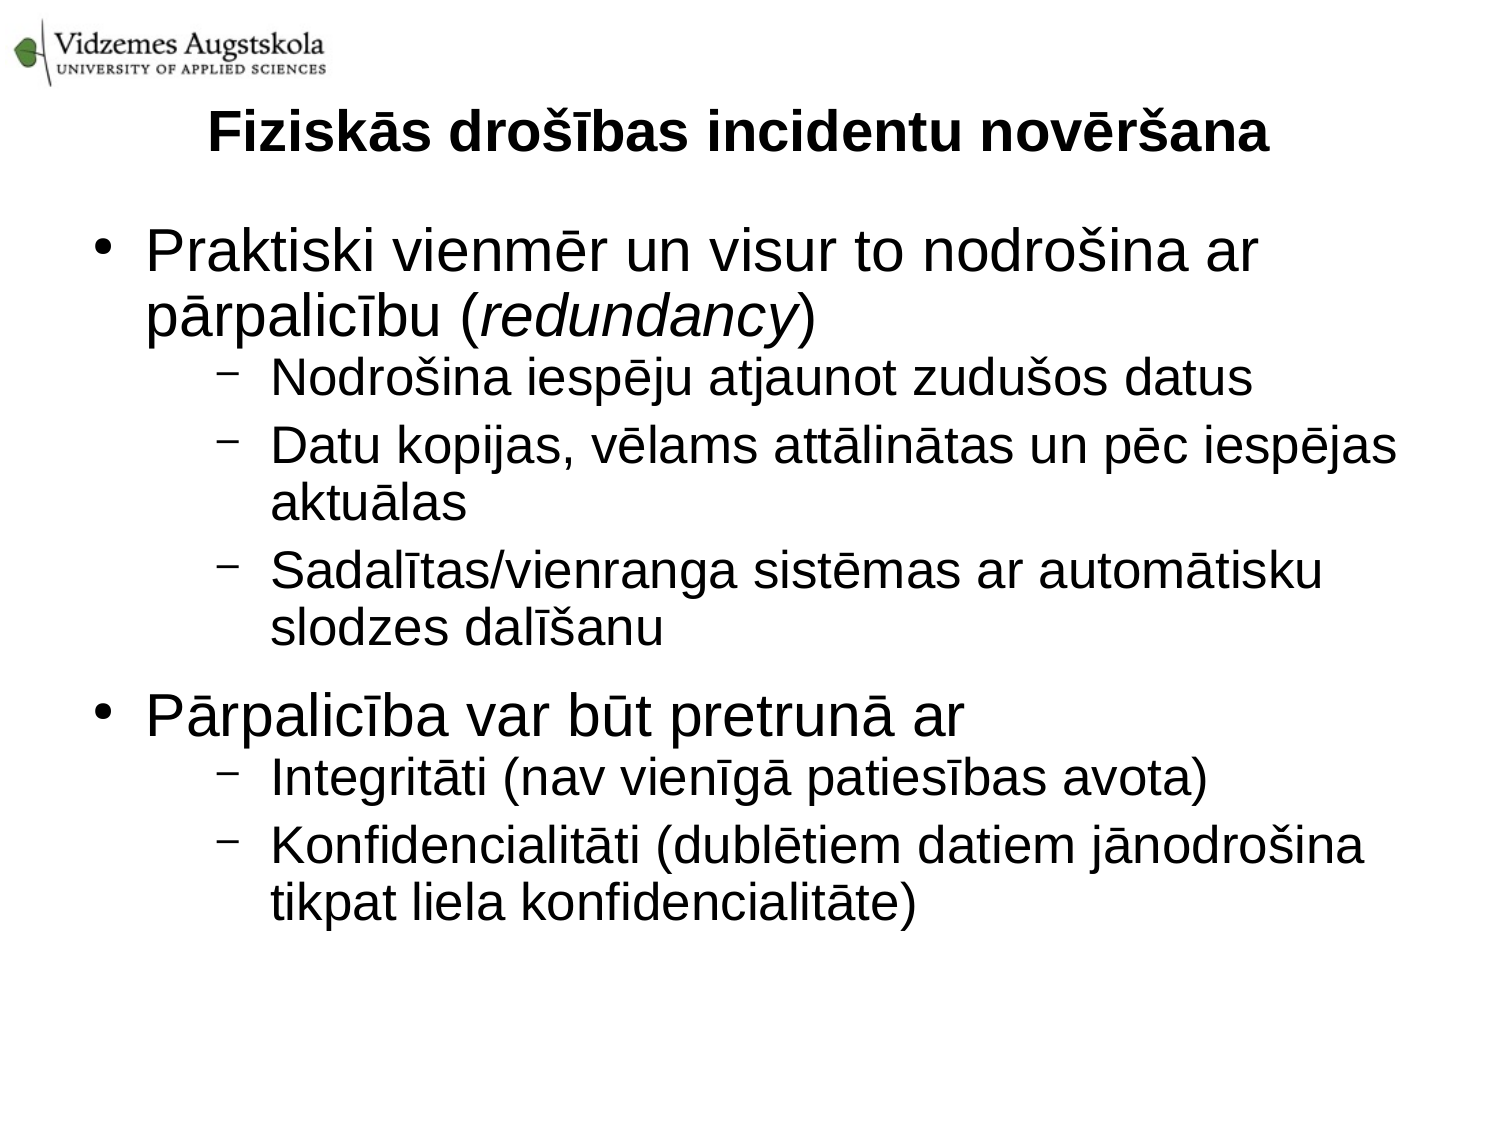

# Fiziskās drošības incidentu novēršana
Praktiski vienmēr un visur to nodrošina ar pārpalicību (redundancy)
Nodrošina iespēju atjaunot zudušos datus
Datu kopijas, vēlams attālinātas un pēc iespējas aktuālas
Sadalītas/vienranga sistēmas ar automātisku slodzes dalīšanu
Pārpalicība var būt pretrunā ar
Integritāti (nav vienīgā patiesības avota)
Konfidencialitāti (dublētiem datiem jānodrošina tikpat liela konfidencialitāte)